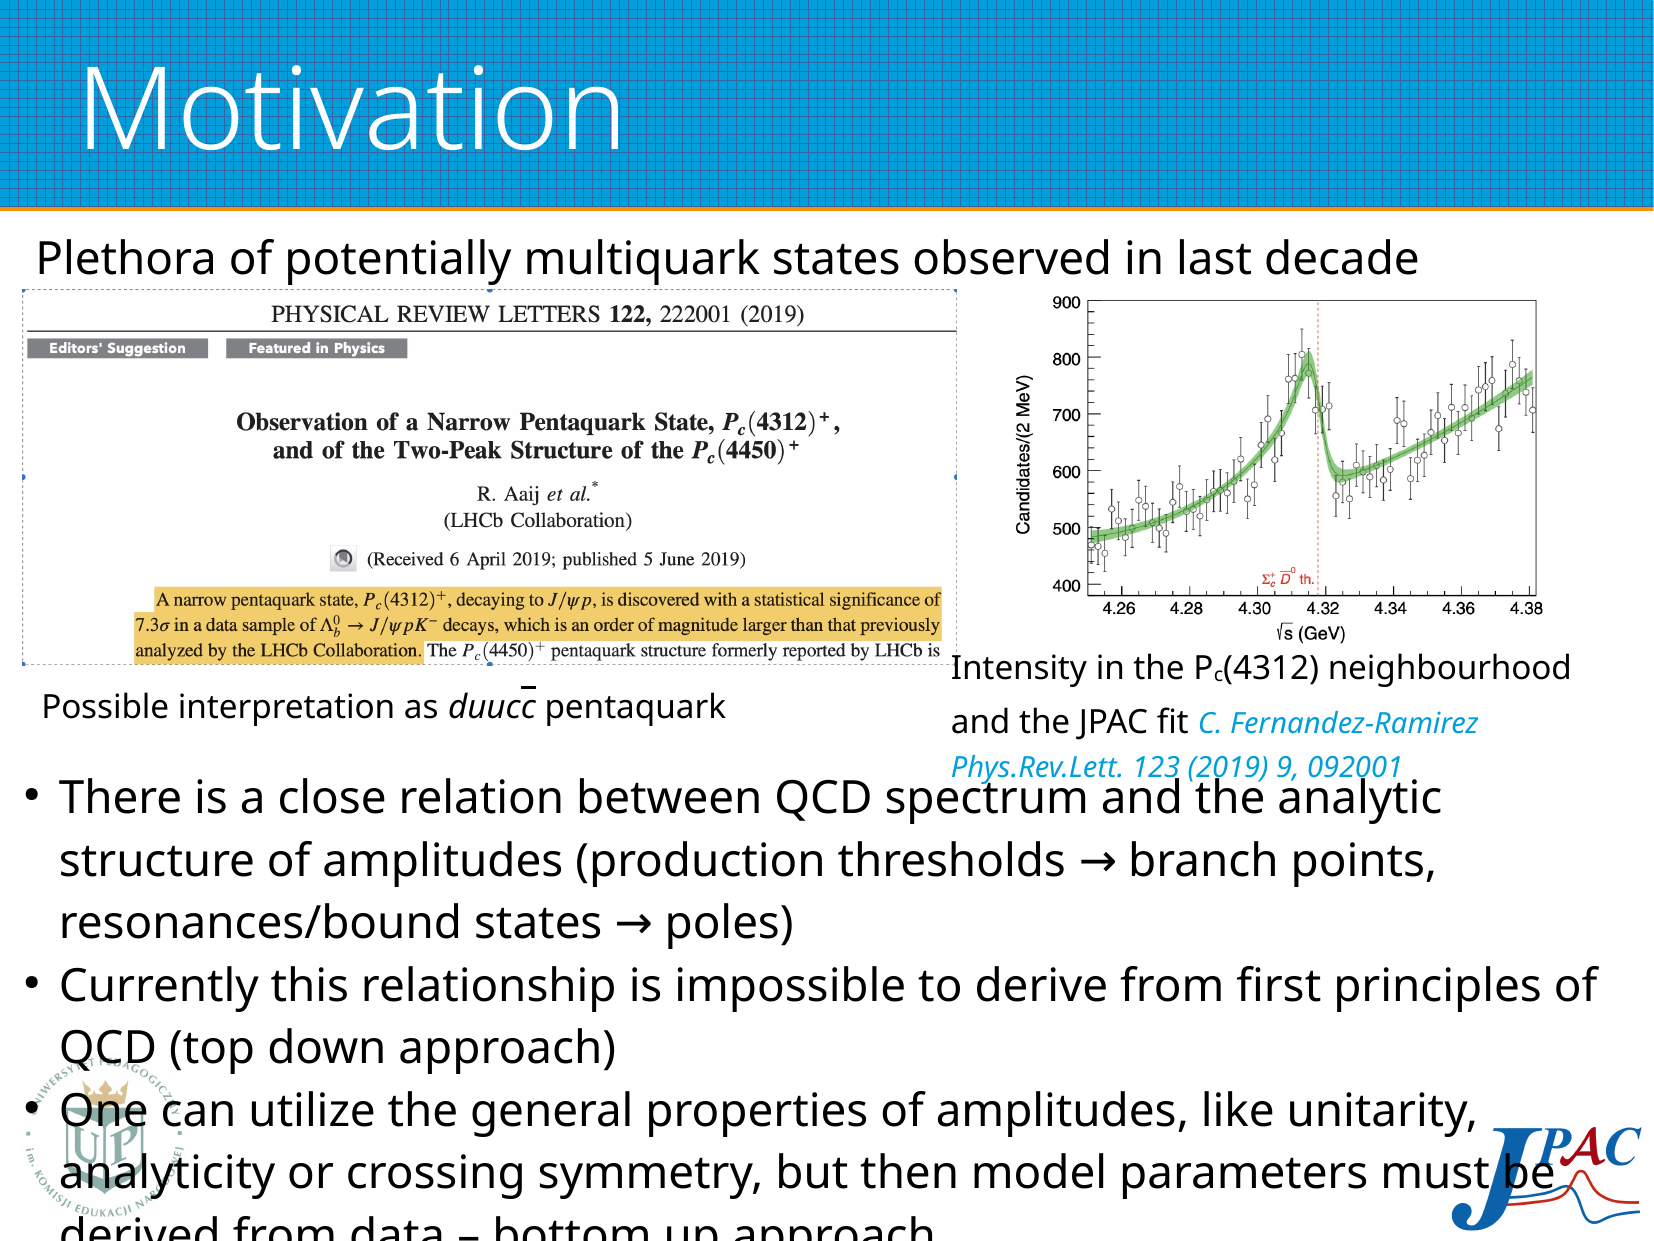

# Motivation
Plethora of potentially multiquark states observed in last decade
Intensity in the Pc(4312) neighbourhood and the JPAC fit C. Fernandez-Ramirez Phys.Rev.Lett. 123 (2019) 9, 092001
Possible interpretation as duucc pentaquark
There is a close relation between QCD spectrum and the analytic structure of amplitudes (production thresholds → branch points, resonances/bound states → poles)
Currently this relationship is impossible to derive from first principles of QCD (top down approach)
One can utilize the general properties of amplitudes, like unitarity, analyticity or crossing symmetry, but then model parameters must be derived from data – bottom up approach